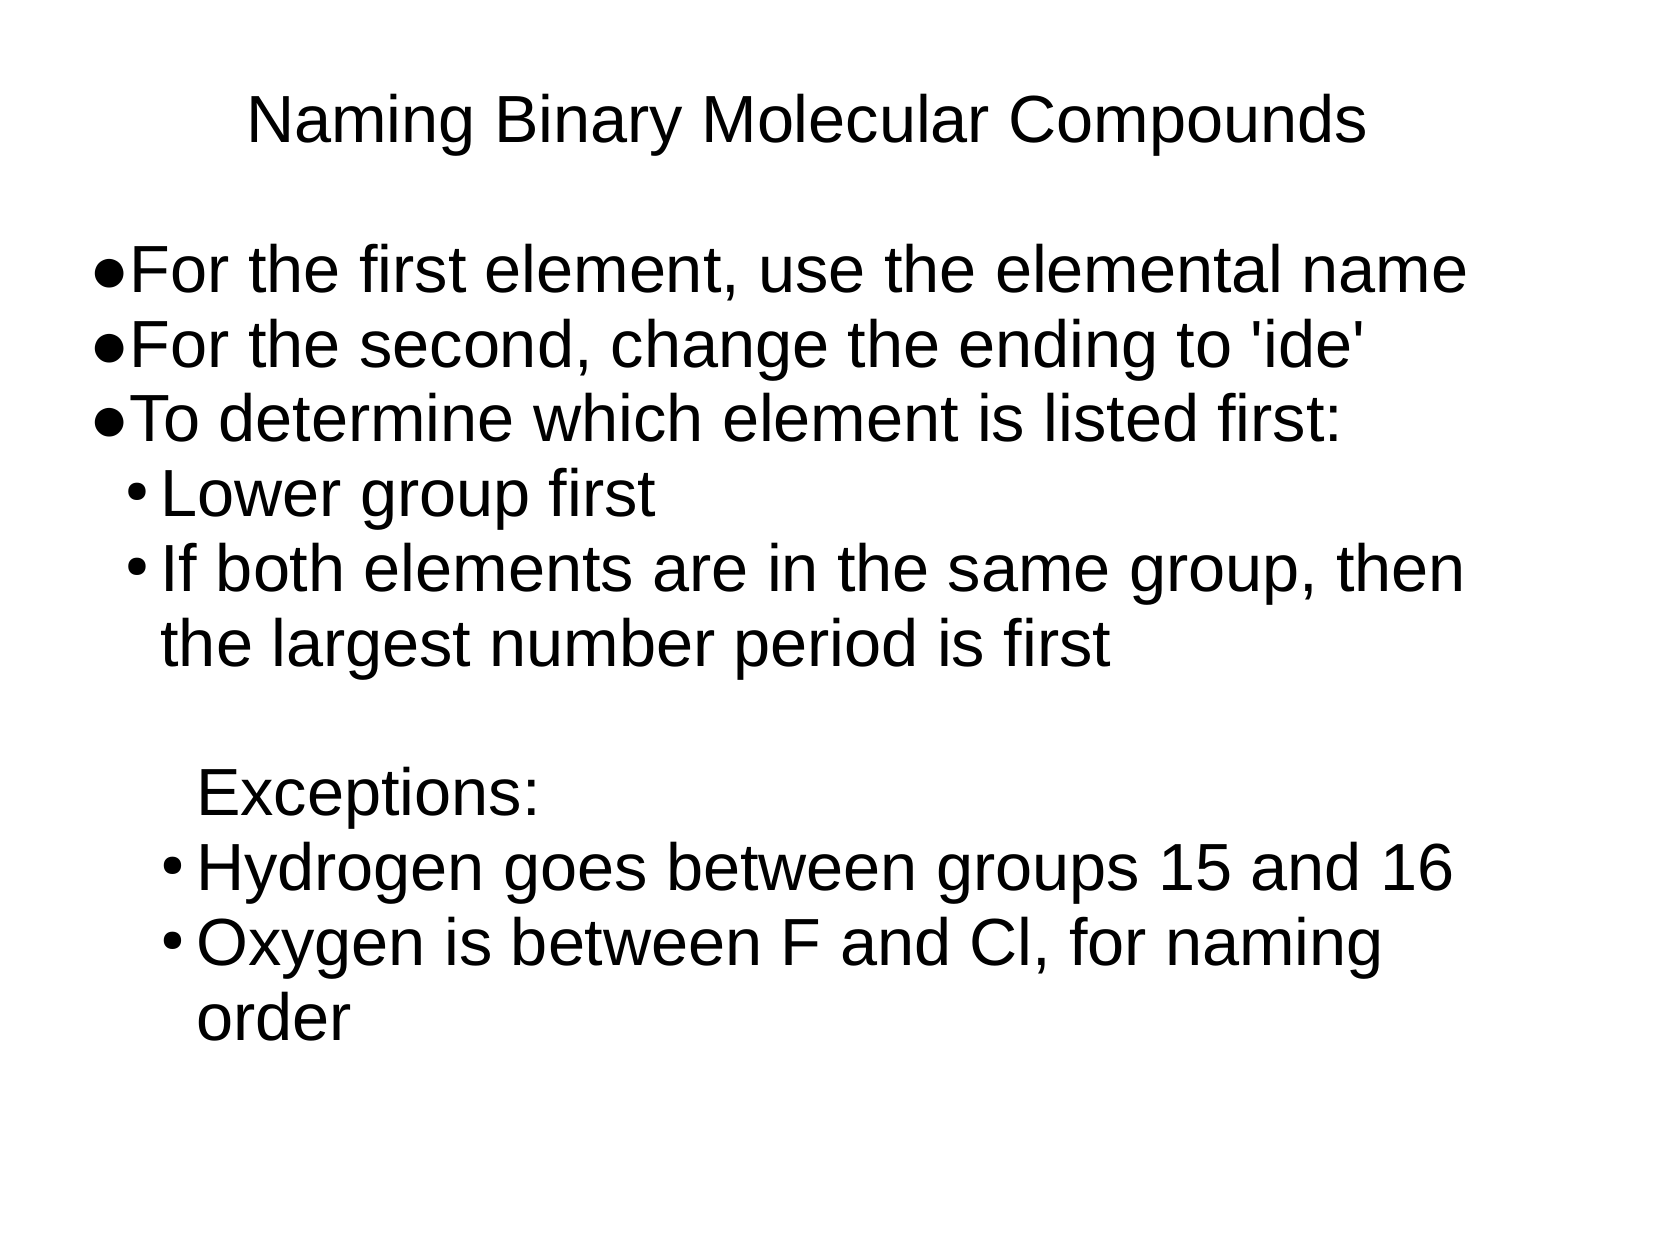

Naming Binary Molecular Compounds
●For the first element, use the elemental name
●For the second, change the ending to 'ide'
●To determine which element is listed first:
Lower group first
If both elements are in the same group, then the largest number period is first
Exceptions:
Hydrogen goes between groups 15 and 16
Oxygen is between F and Cl, for naming order